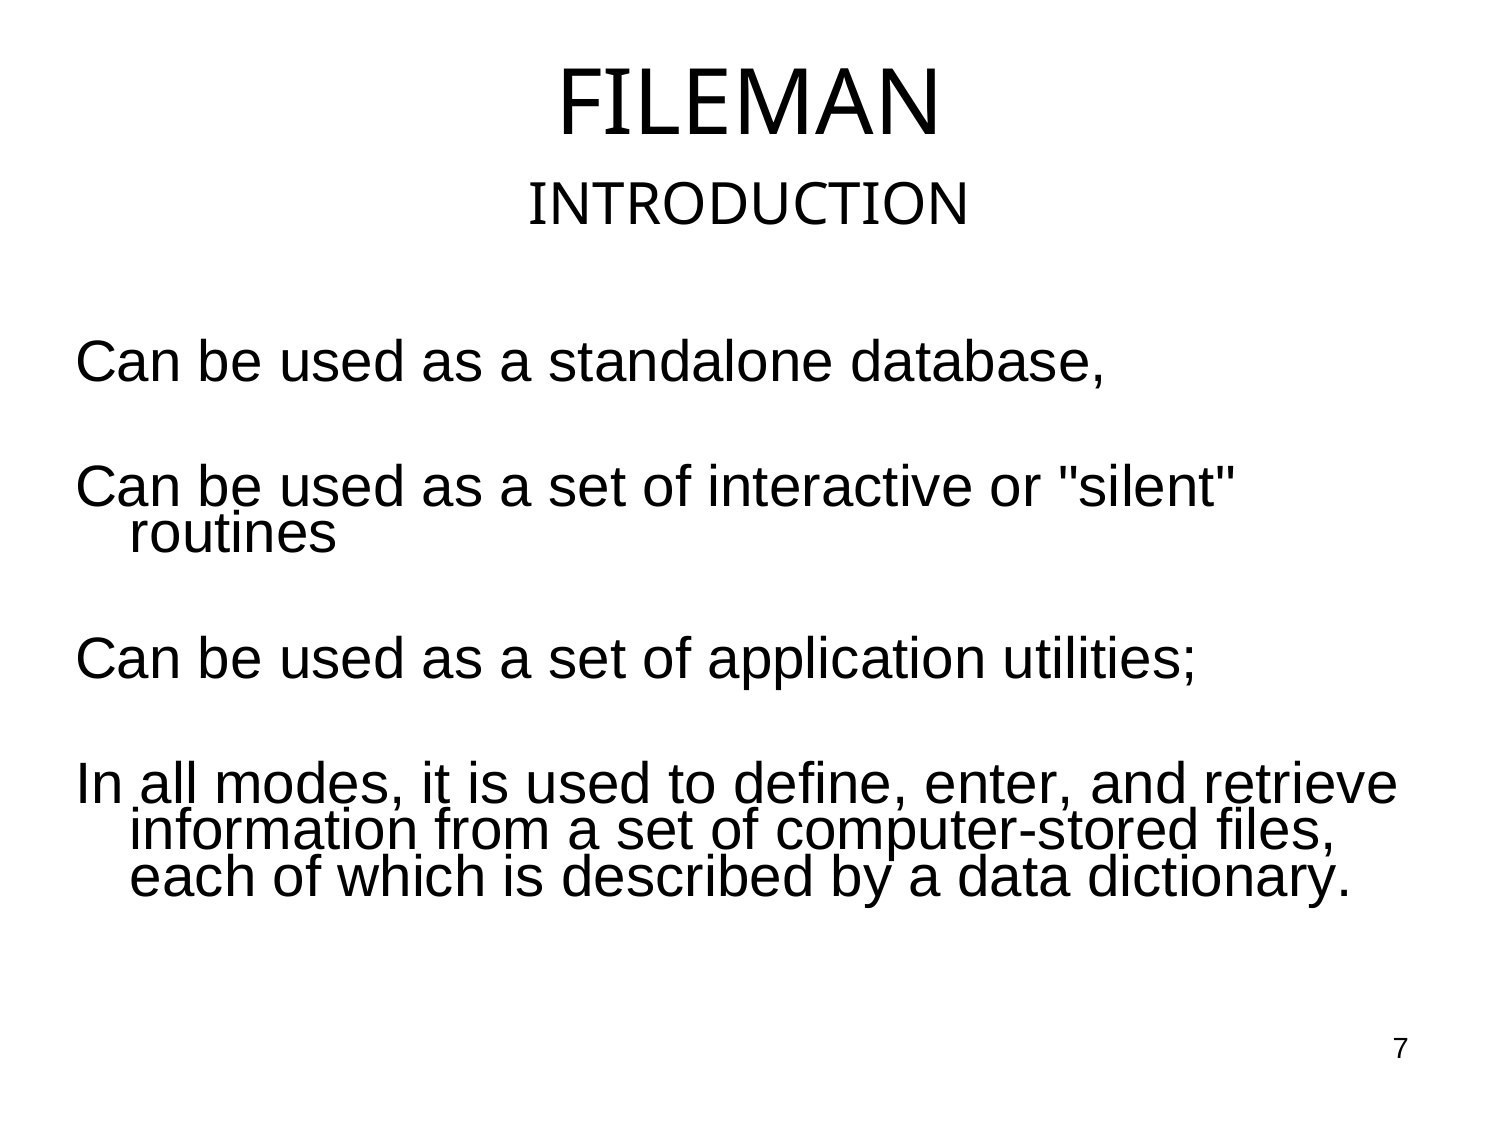

# FILEMAN INTRODUCTION
Can be used as a standalone database,
Can be used as a set of interactive or "silent" routines
Can be used as a set of application utilities;
In all modes, it is used to define, enter, and retrieve information from a set of computer-stored files, each of which is described by a data dictionary.
7